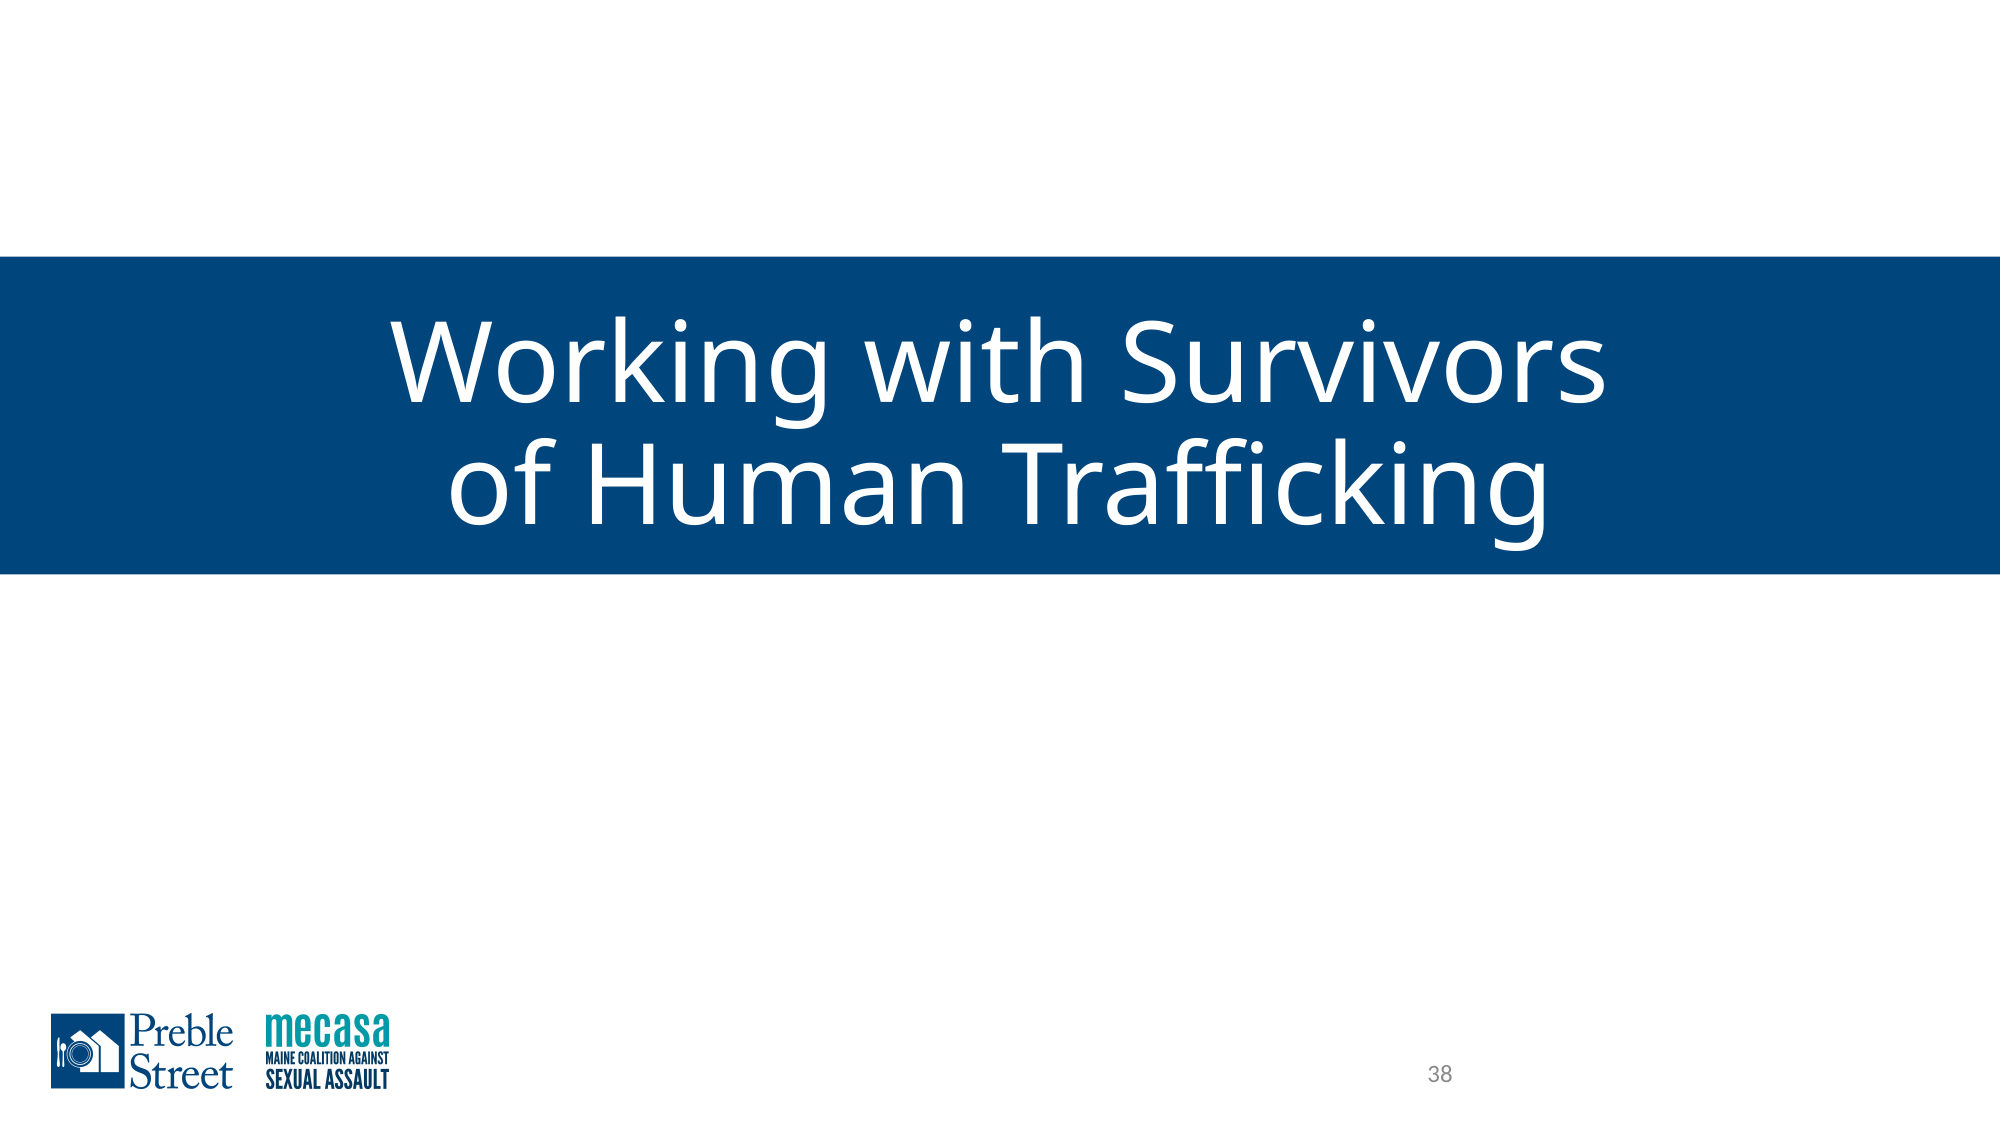

# Working with Survivors of Human Trafficking
38